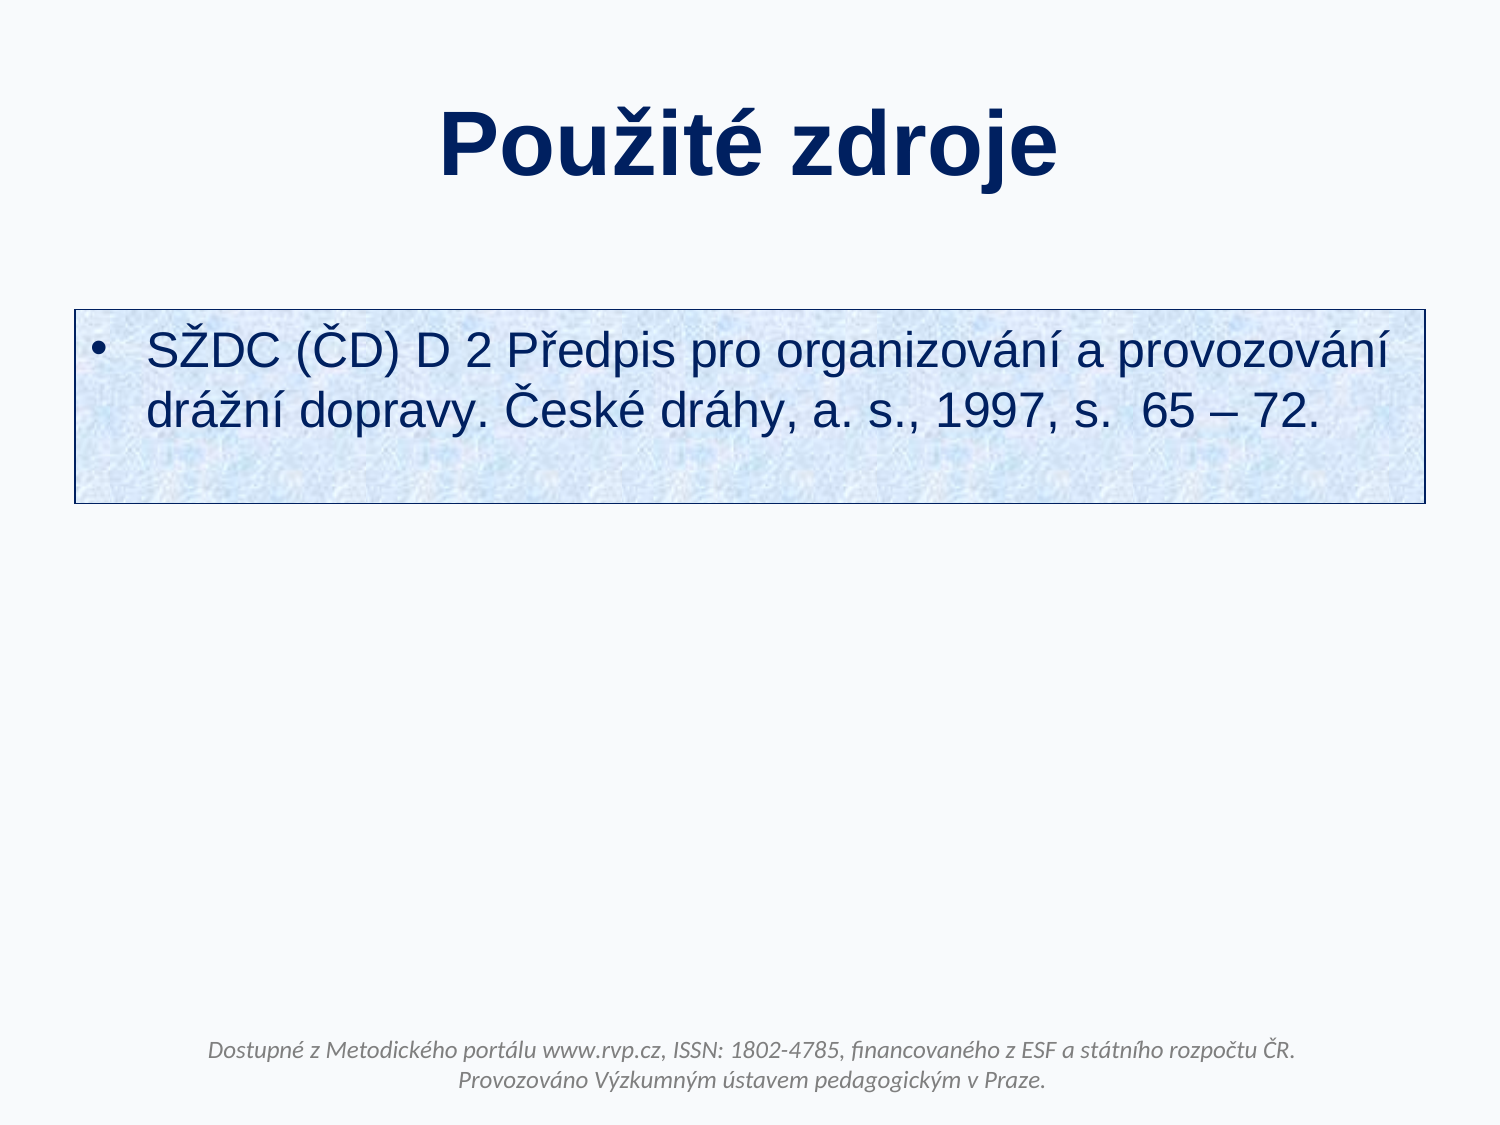

# Použité zdroje
SŽDC (ČD) D 2 Předpis pro organizování a provozování drážní dopravy. České dráhy, a. s., 1997, s. 65 – 72.
Dostupné z Metodického portálu www.rvp.cz, ISSN: 1802-4785, financovaného z ESF a státního rozpočtu ČR. Provozováno Výzkumným ústavem pedagogickým v Praze.